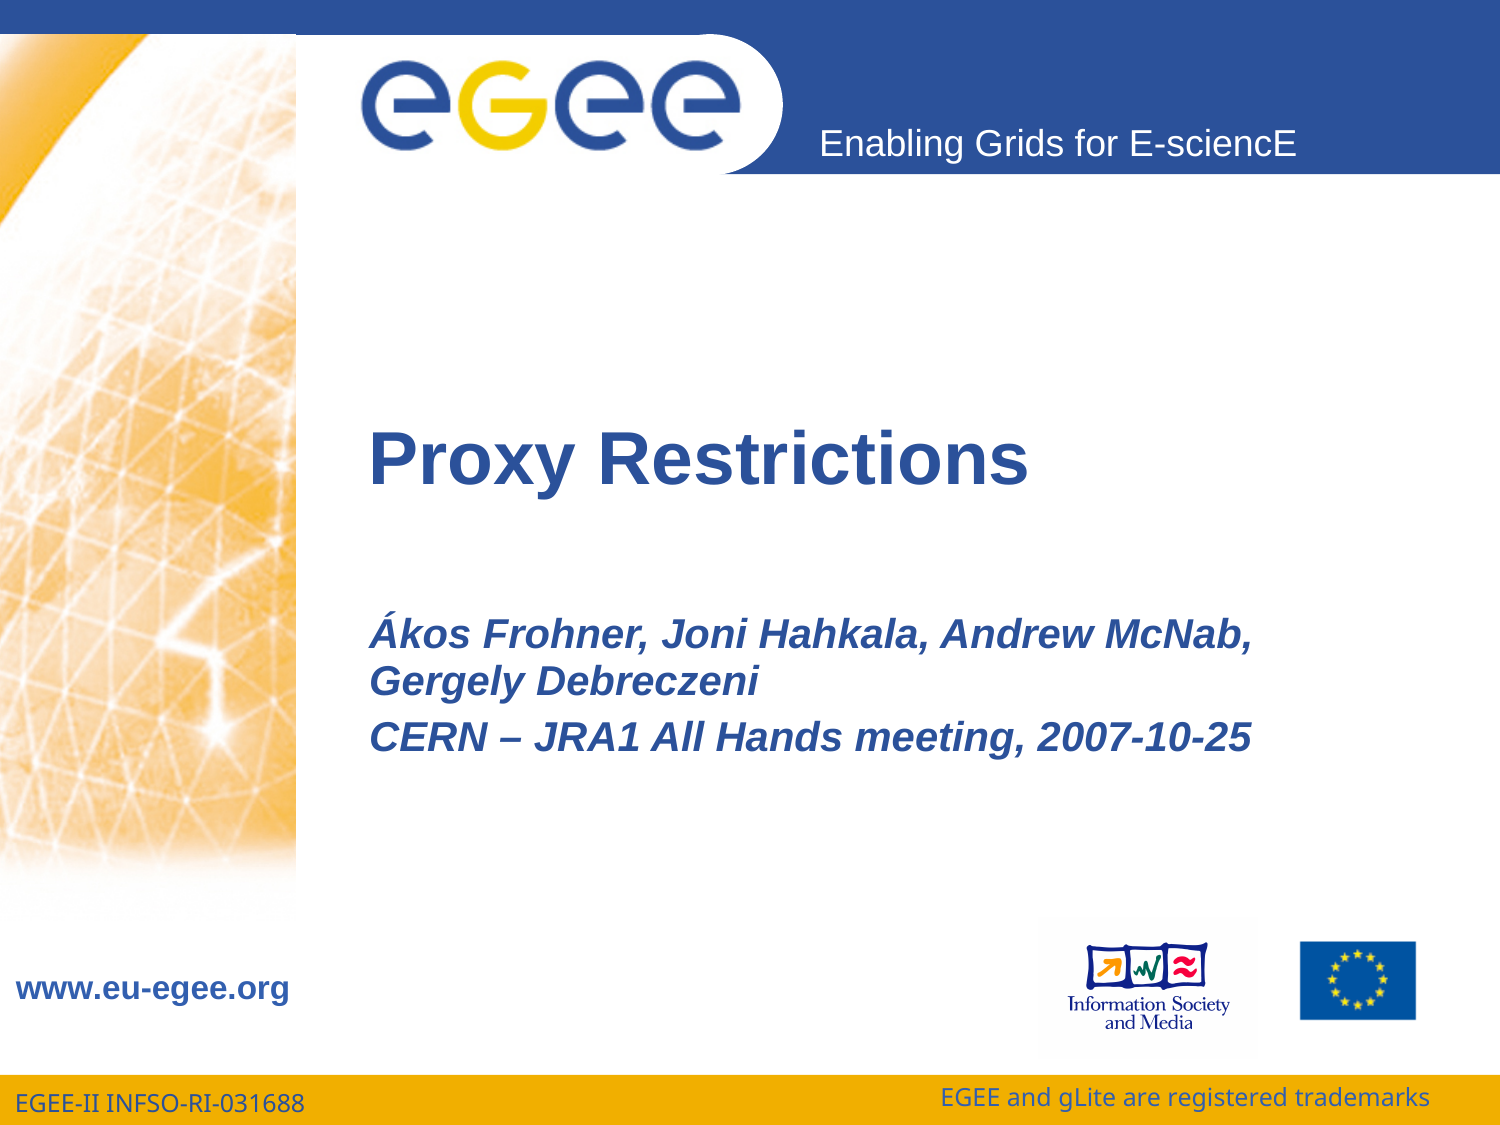

# Proxy Restrictions
Ákos Frohner, Joni Hahkala, Andrew McNab, Gergely Debreczeni
CERN – JRA1 All Hands meeting, 2007-10-25